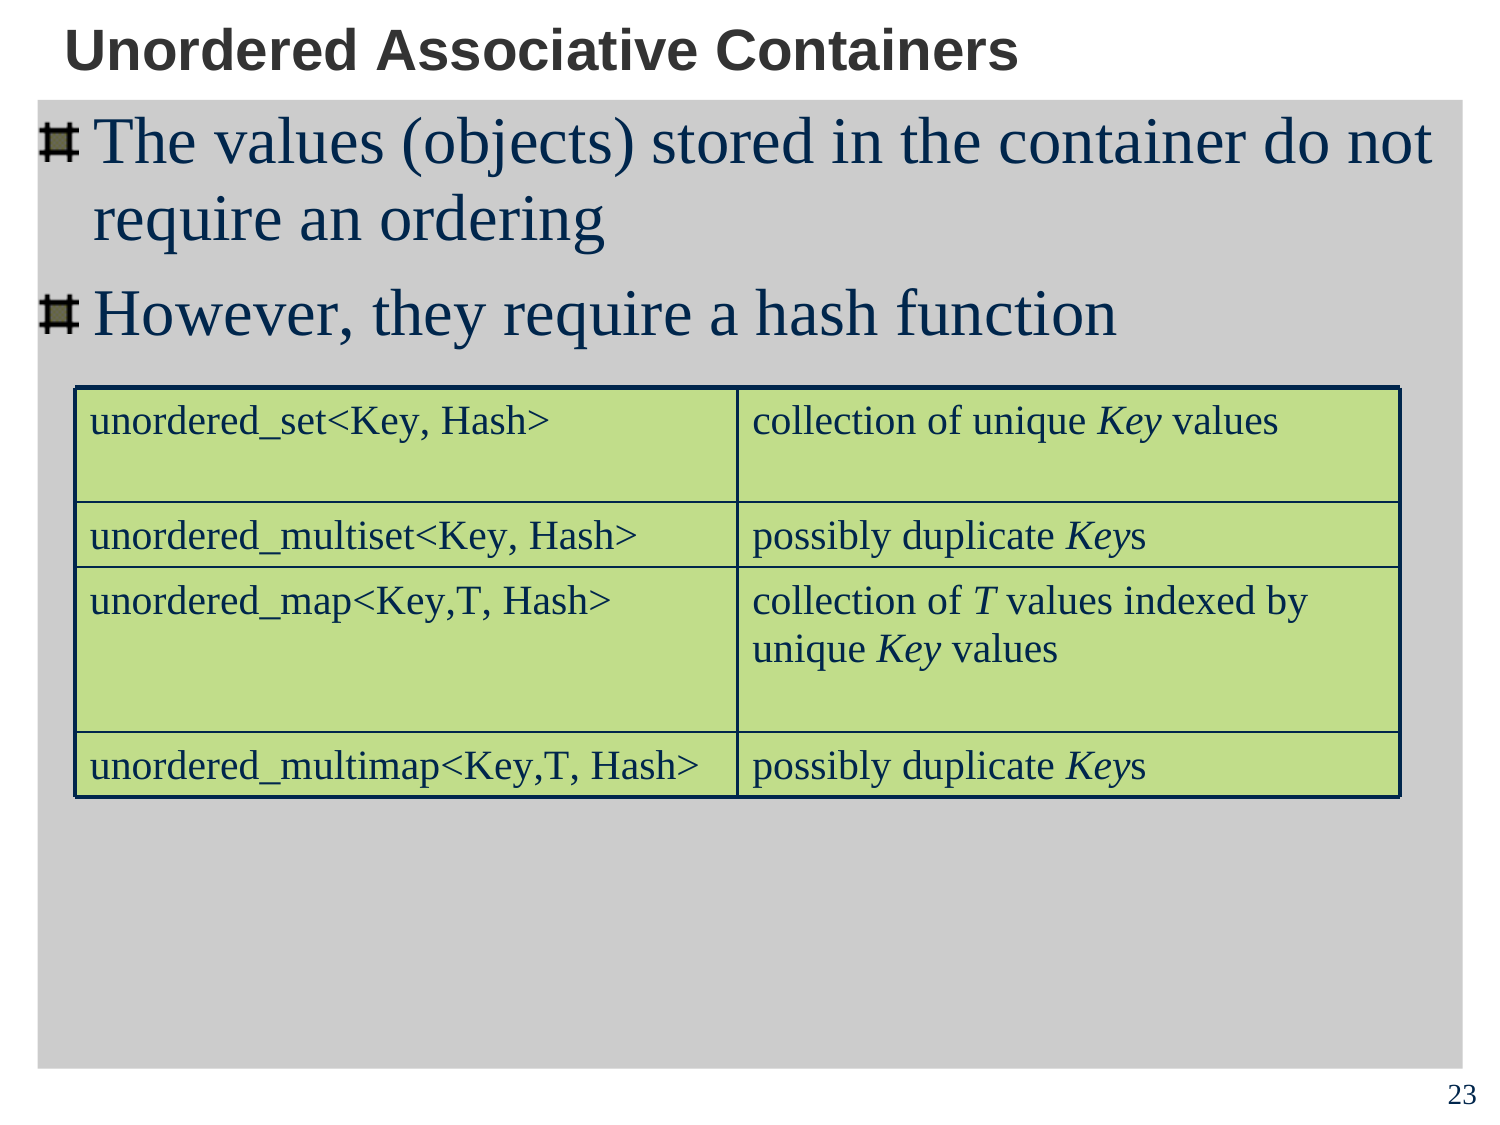

# Unordered Associative Containers
The values (objects) stored in the container do not require an ordering
However, they require a hash function
unordered_set<Key, Hash>
collection of unique Key values
unordered_multiset<Key, Hash>
possibly duplicate Keys
unordered_map<Key,T, Hash>
collection of T values indexed by unique Key values
unordered_multimap<Key,T, Hash>
possibly duplicate Keys